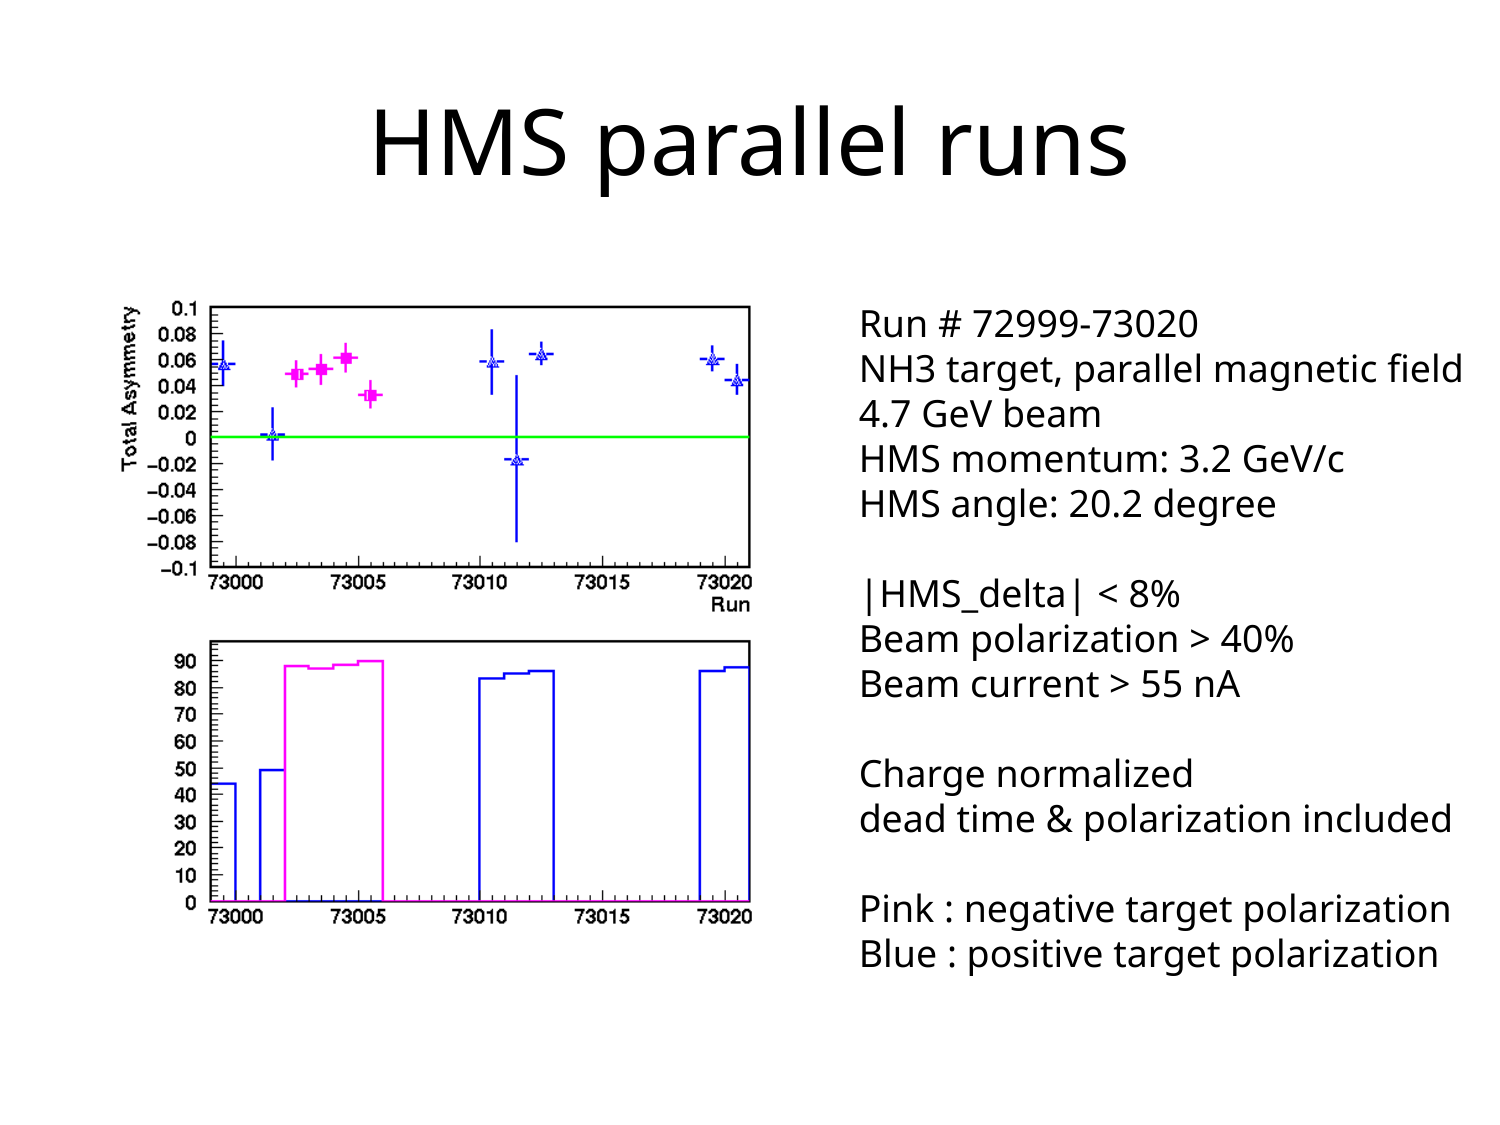

# HMS parallel runs
Run # 72999-73020
NH3 target, parallel magnetic field
4.7 GeV beam
HMS momentum: 3.2 GeV/c
HMS angle: 20.2 degree
|HMS_delta| < 8%
Beam polarization > 40%
Beam current > 55 nA
Charge normalized
dead time & polarization included
Pink : negative target polarization
Blue : positive target polarization